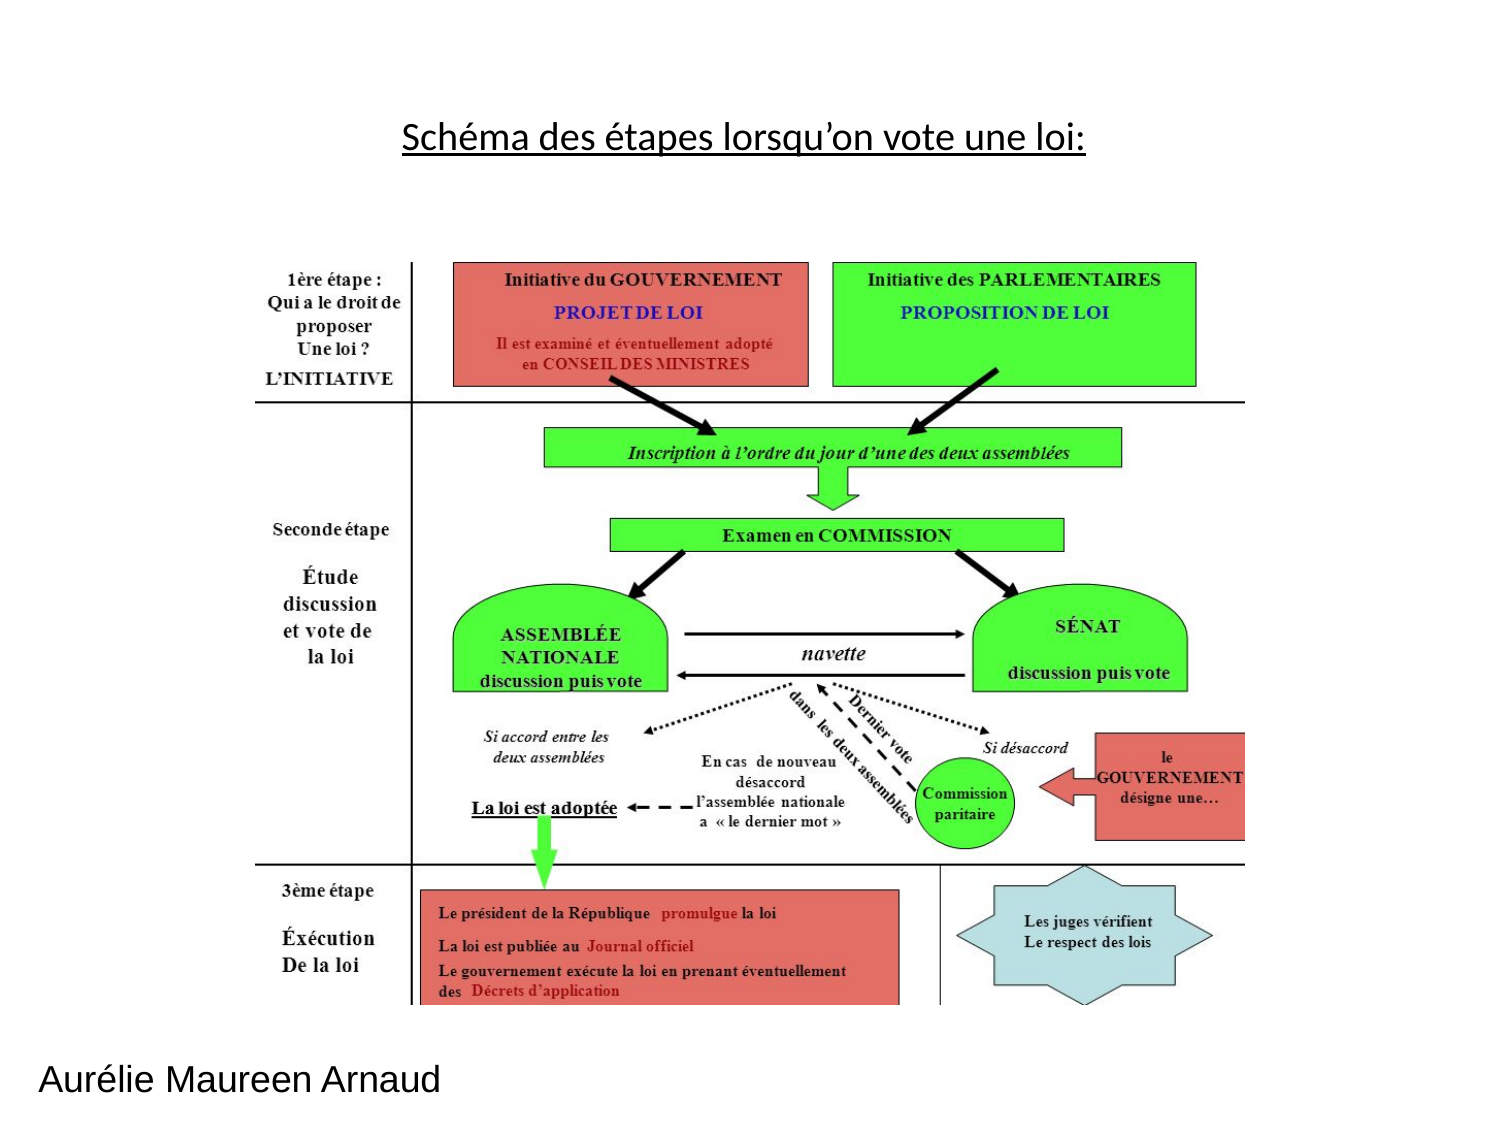

# Schéma des étapes lorsqu’on vote une loi:
Aurélie Maureen Arnaud